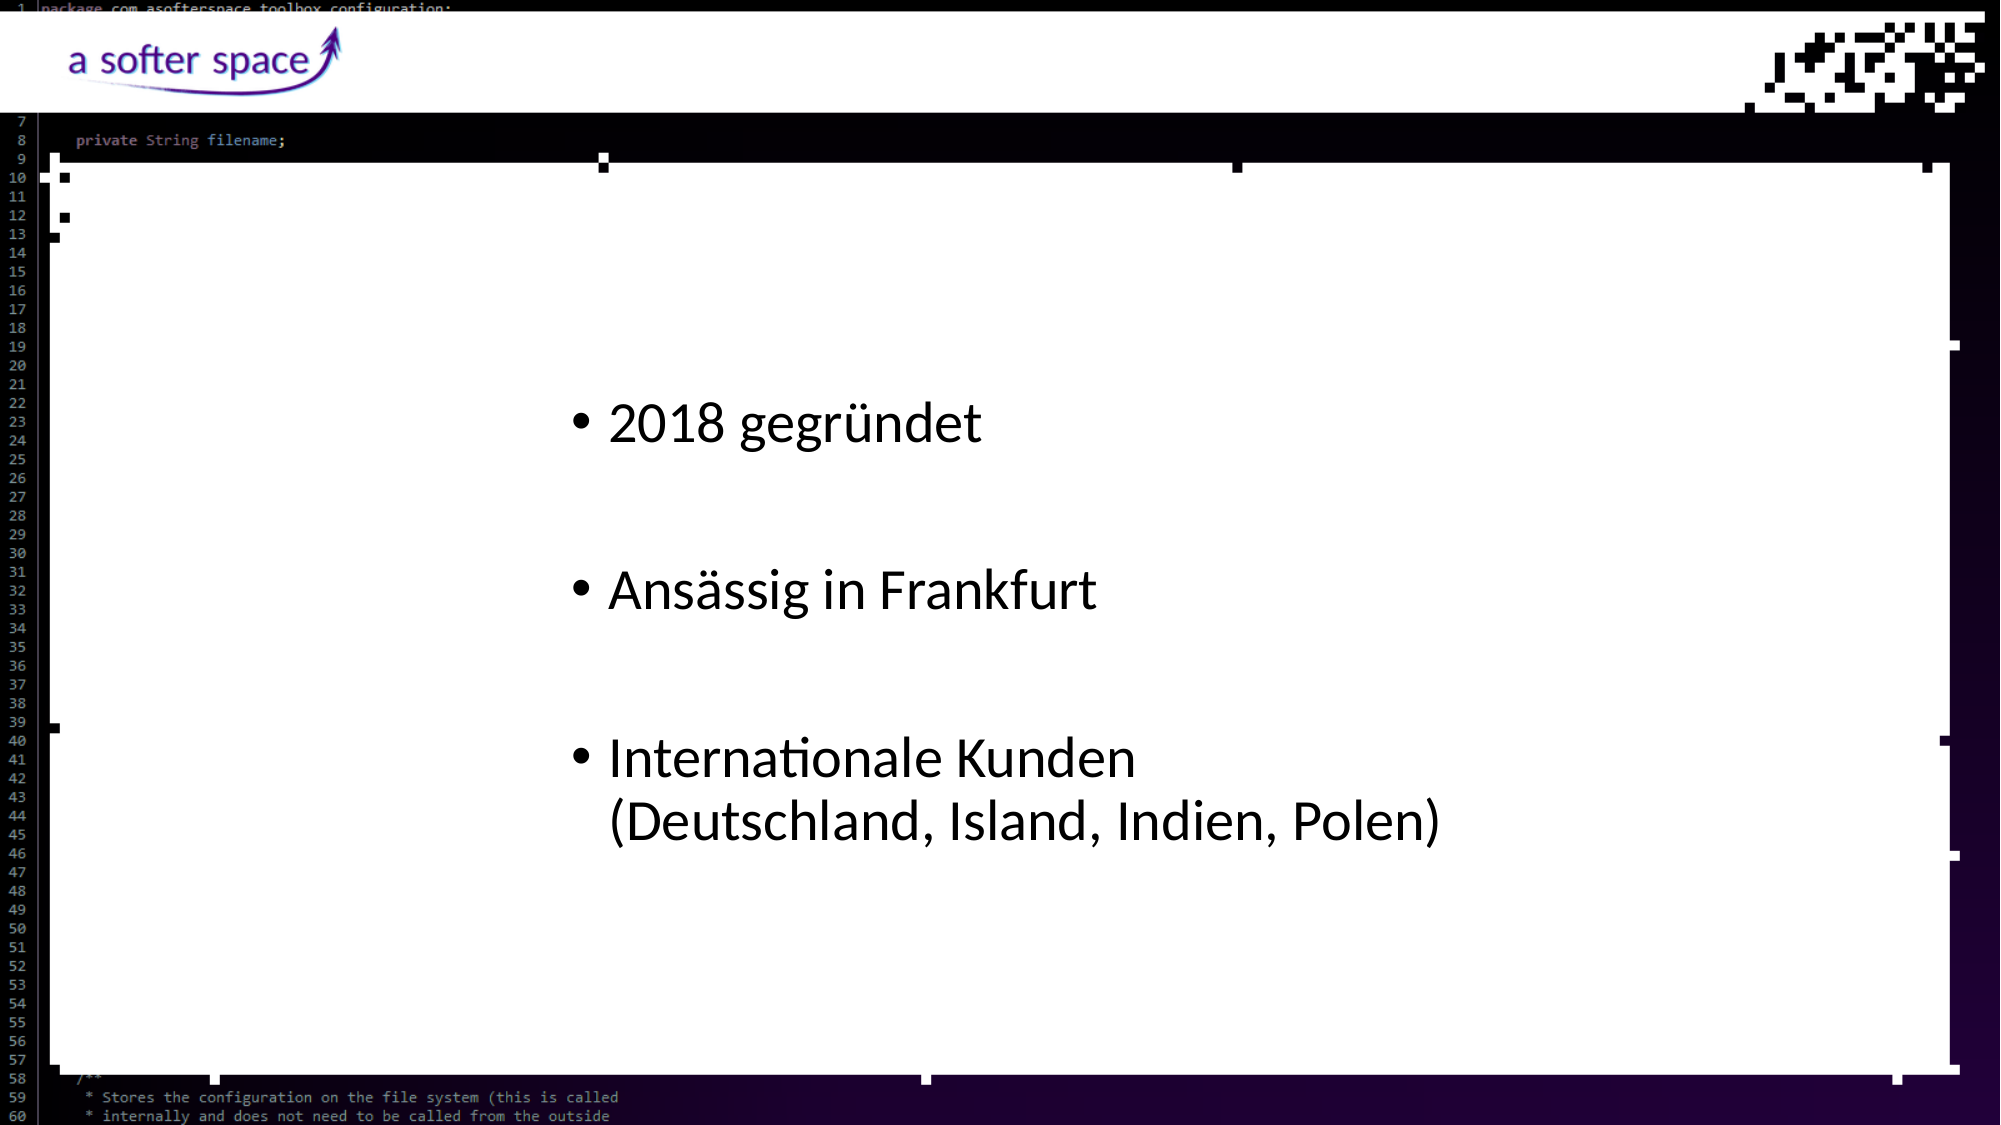

# 2018 gegründet
Ansässig in Frankfurt
Internationale Kunden
(Deutschland, Island, Indien, Polen)